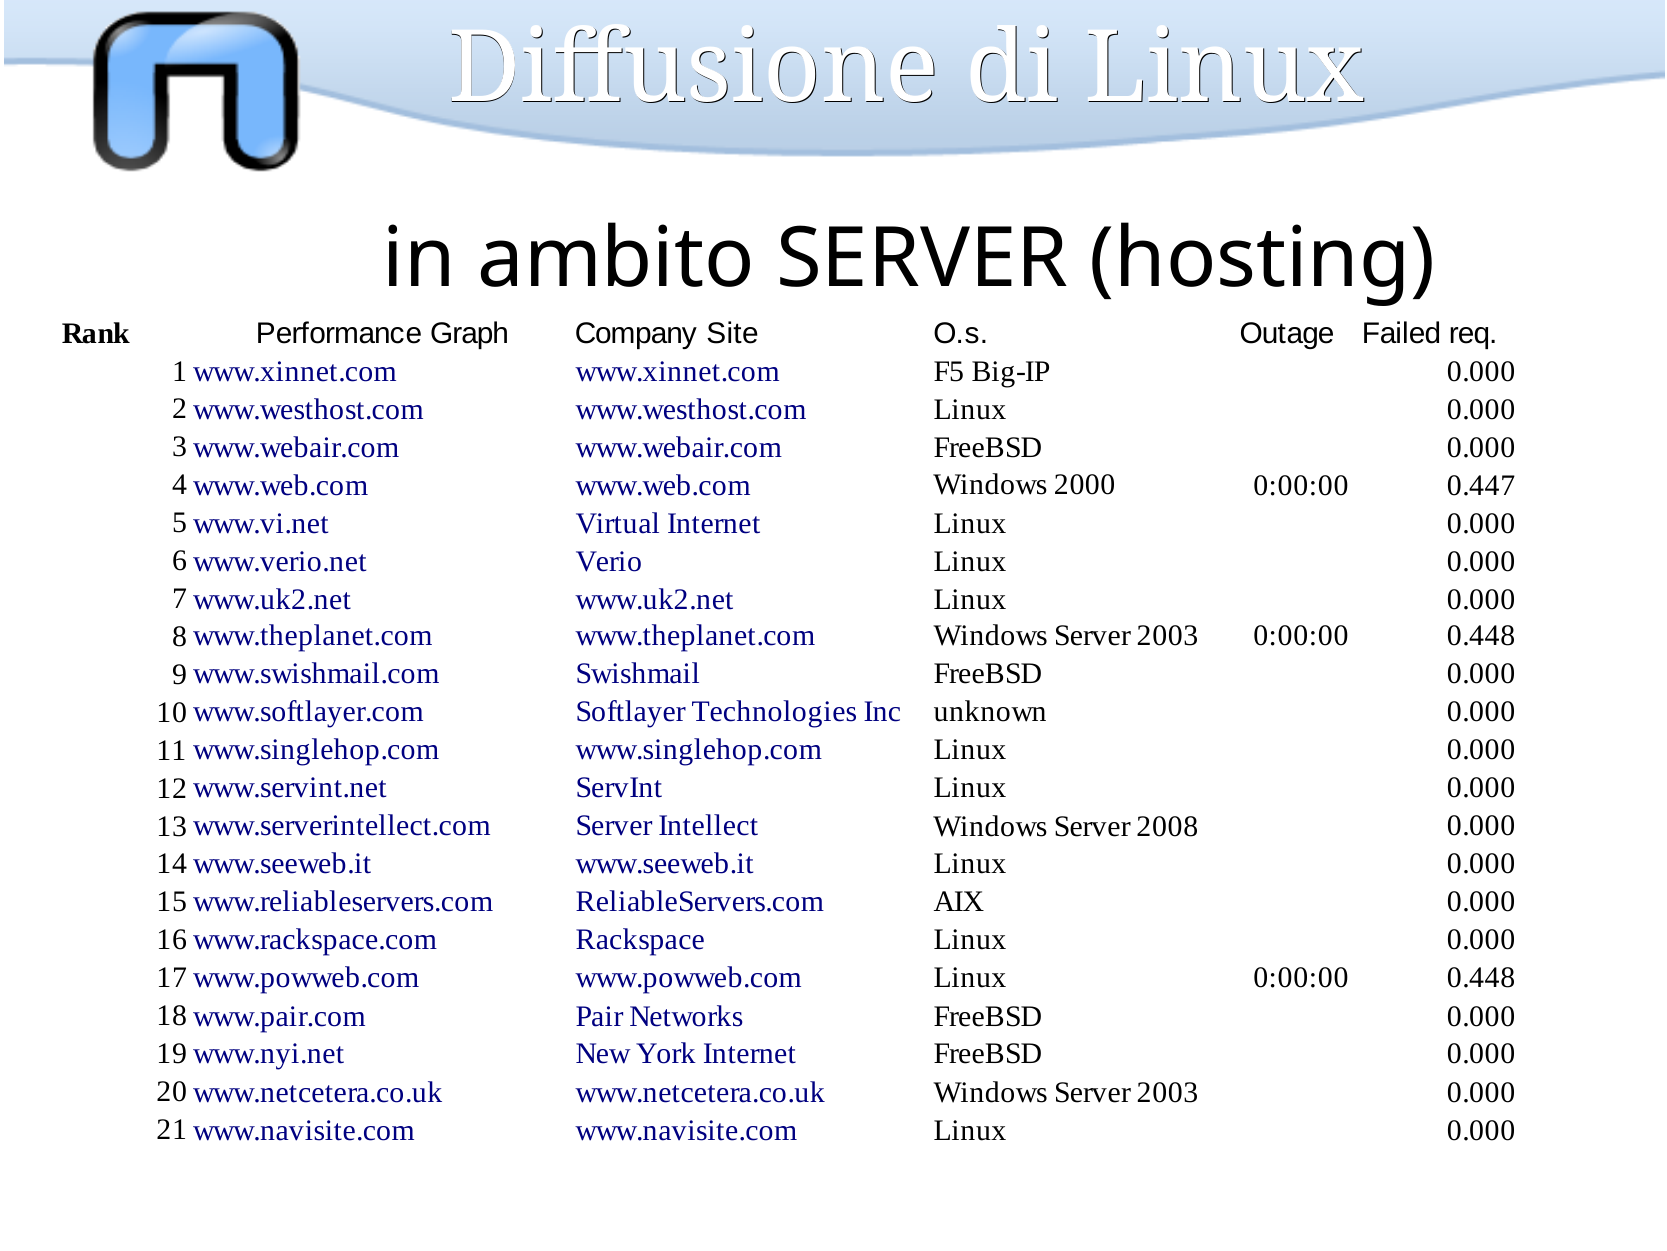

Diffusione di Linux
# in ambito SERVER (hosting)